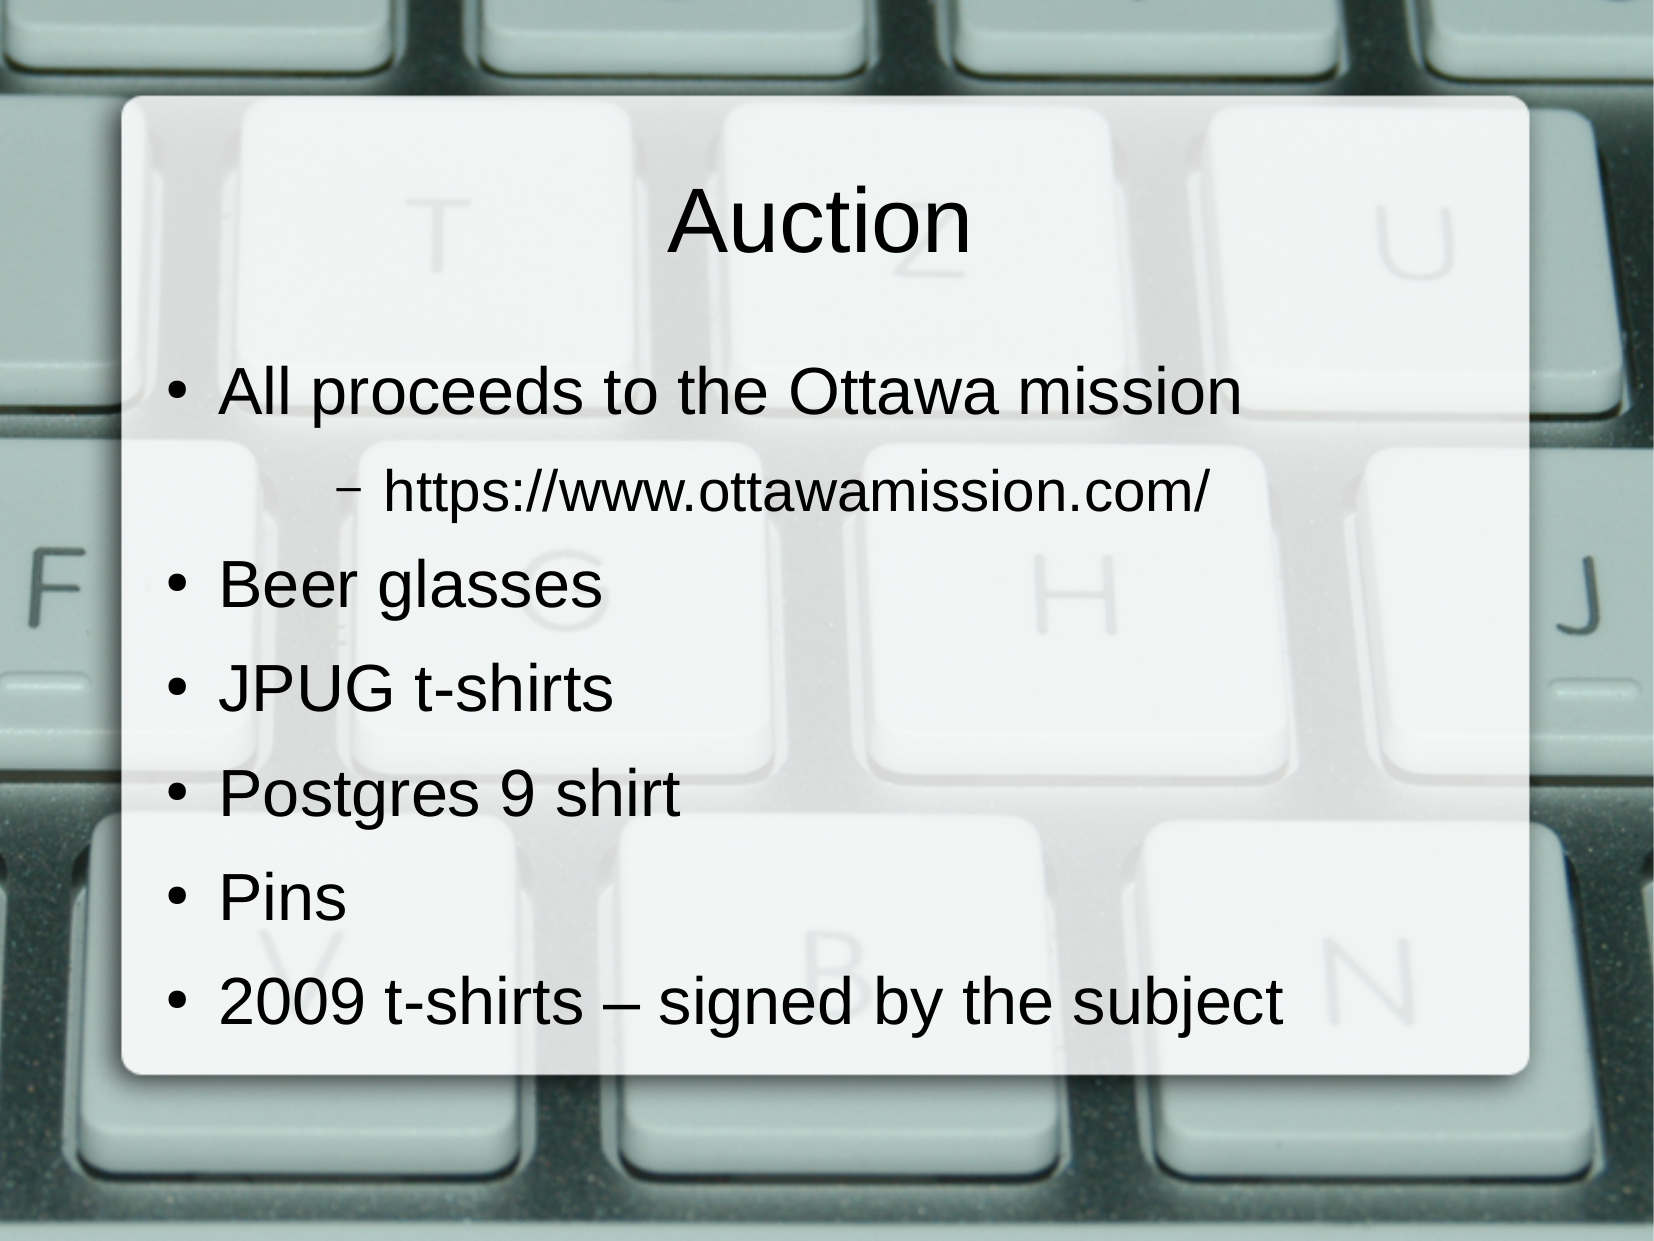

# Auction
All proceeds to the Ottawa mission
https://www.ottawamission.com/
Beer glasses
JPUG t-shirts
Postgres 9 shirt
Pins
2009 t-shirts – signed by the subject